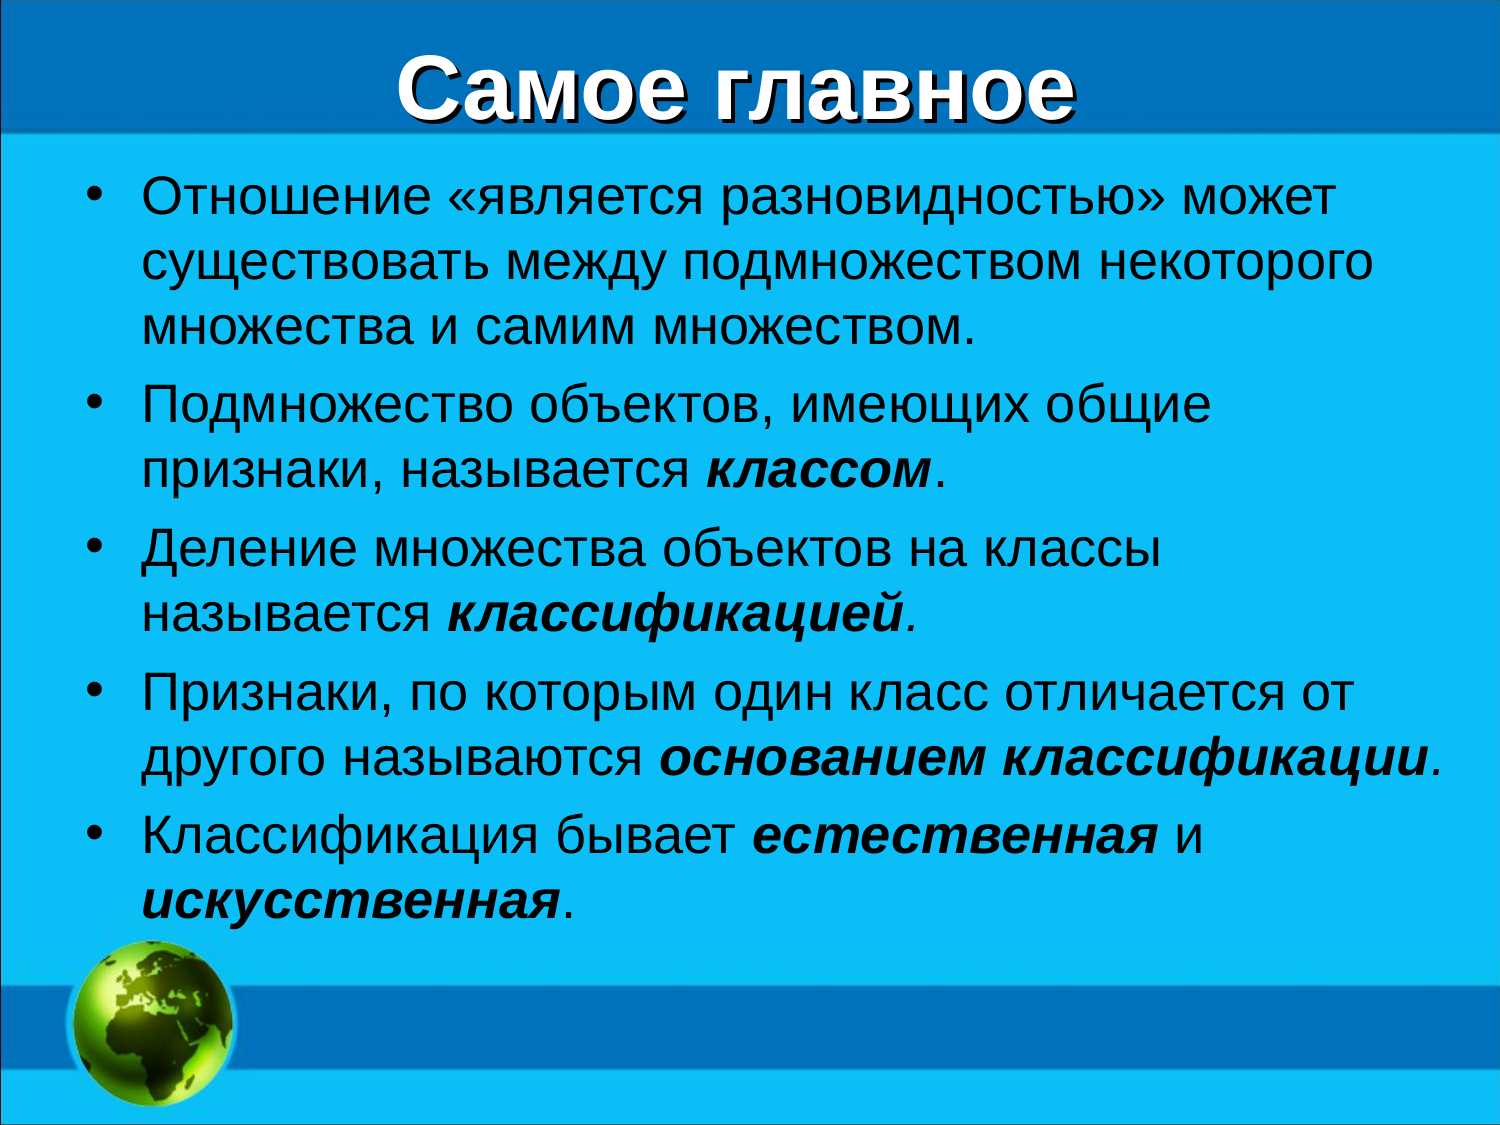

# Самое главное
Отношение «является разновидностью» может существовать между подмножеством некоторого множества и самим множеством.
Подмножество объектов, имеющих общие признаки, называется классом.
Деление множества объектов на классы называется классификацией.
Признаки, по которым один класс отличается от другого называются основанием классификации.
Классификация бывает естественная и искусственная.